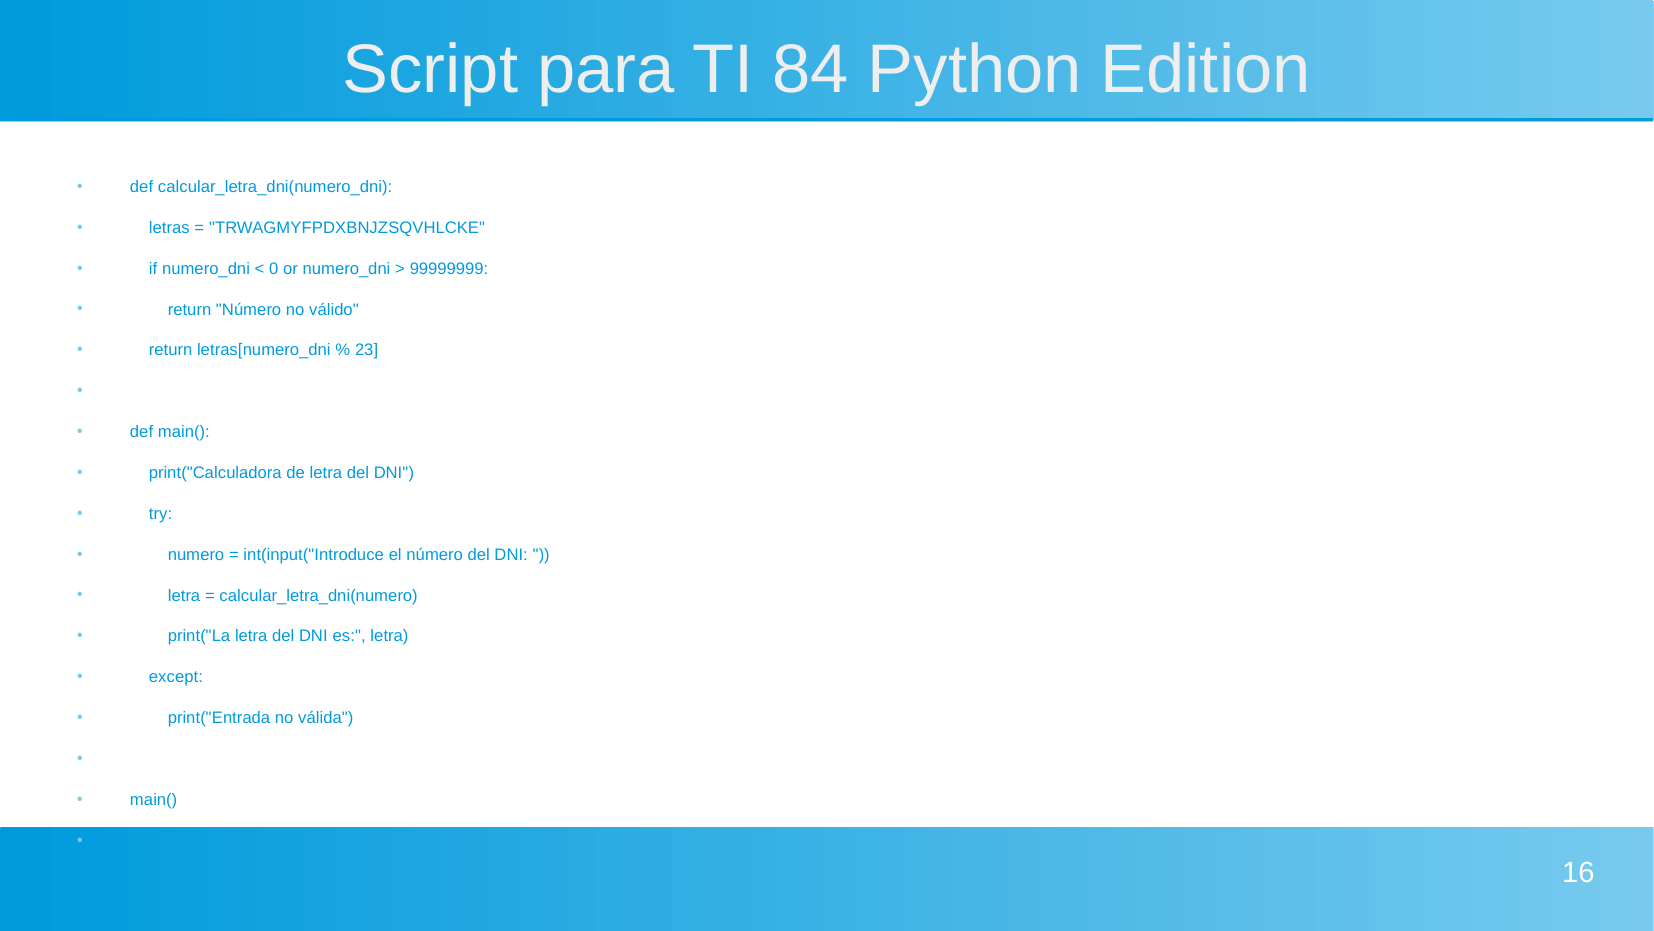

# Script para TI 84 Python Edition
def calcular_letra_dni(numero_dni):
 letras = "TRWAGMYFPDXBNJZSQVHLCKE"
 if numero_dni < 0 or numero_dni > 99999999:
 return "Número no válido"
 return letras[numero_dni % 23]
def main():
 print("Calculadora de letra del DNI")
 try:
 numero = int(input("Introduce el número del DNI: "))
 letra = calcular_letra_dni(numero)
 print("La letra del DNI es:", letra)
 except:
 print("Entrada no válida")
main()
16